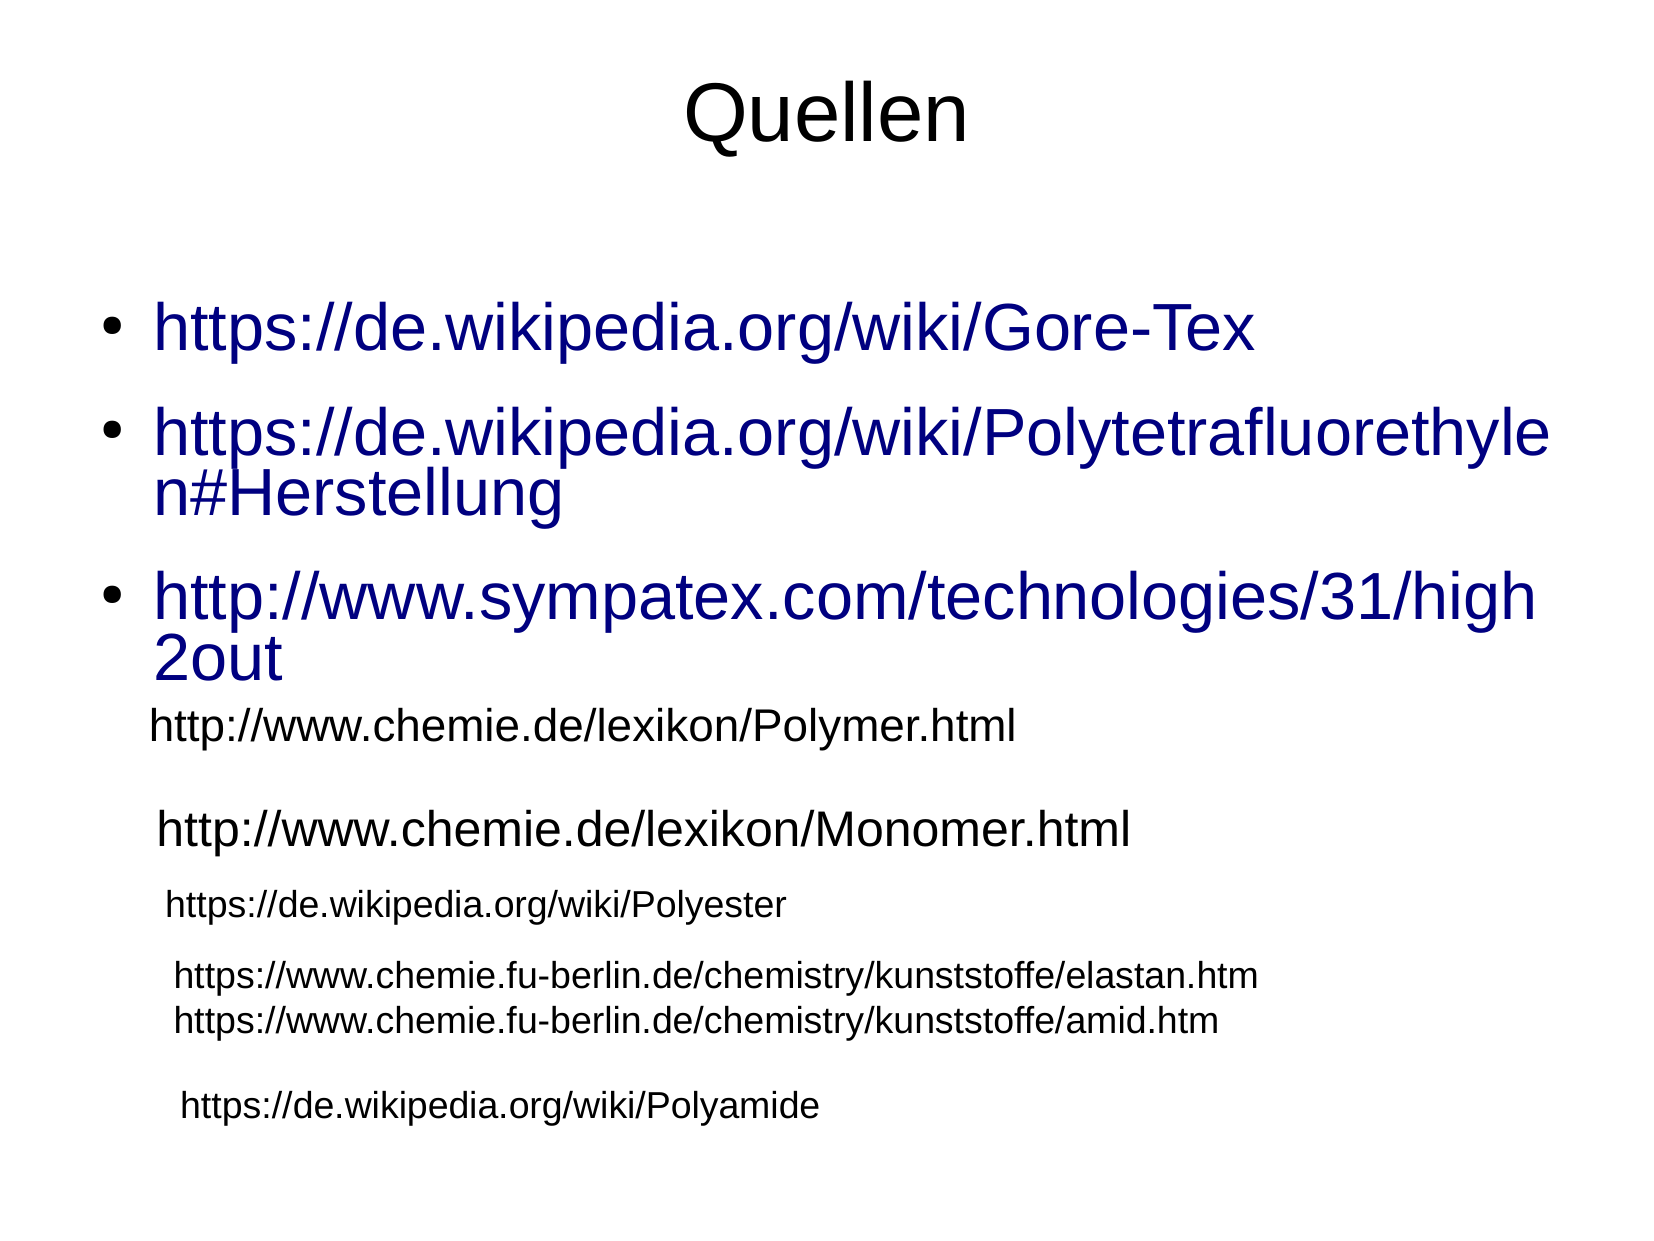

Quellen
# https://de.wikipedia.org/wiki/Gore-Tex
https://de.wikipedia.org/wiki/Polytetrafluorethylen#Herstellung
http://www.sympatex.com/technologies/31/high2out
http://www.chemie.de/lexikon/Polymer.html
http://www.chemie.de/lexikon/Monomer.html
https://de.wikipedia.org/wiki/Polyester
https://www.chemie.fu-berlin.de/chemistry/kunststoffe/elastan.htm
https://www.chemie.fu-berlin.de/chemistry/kunststoffe/amid.htm
https://de.wikipedia.org/wiki/Polyamide